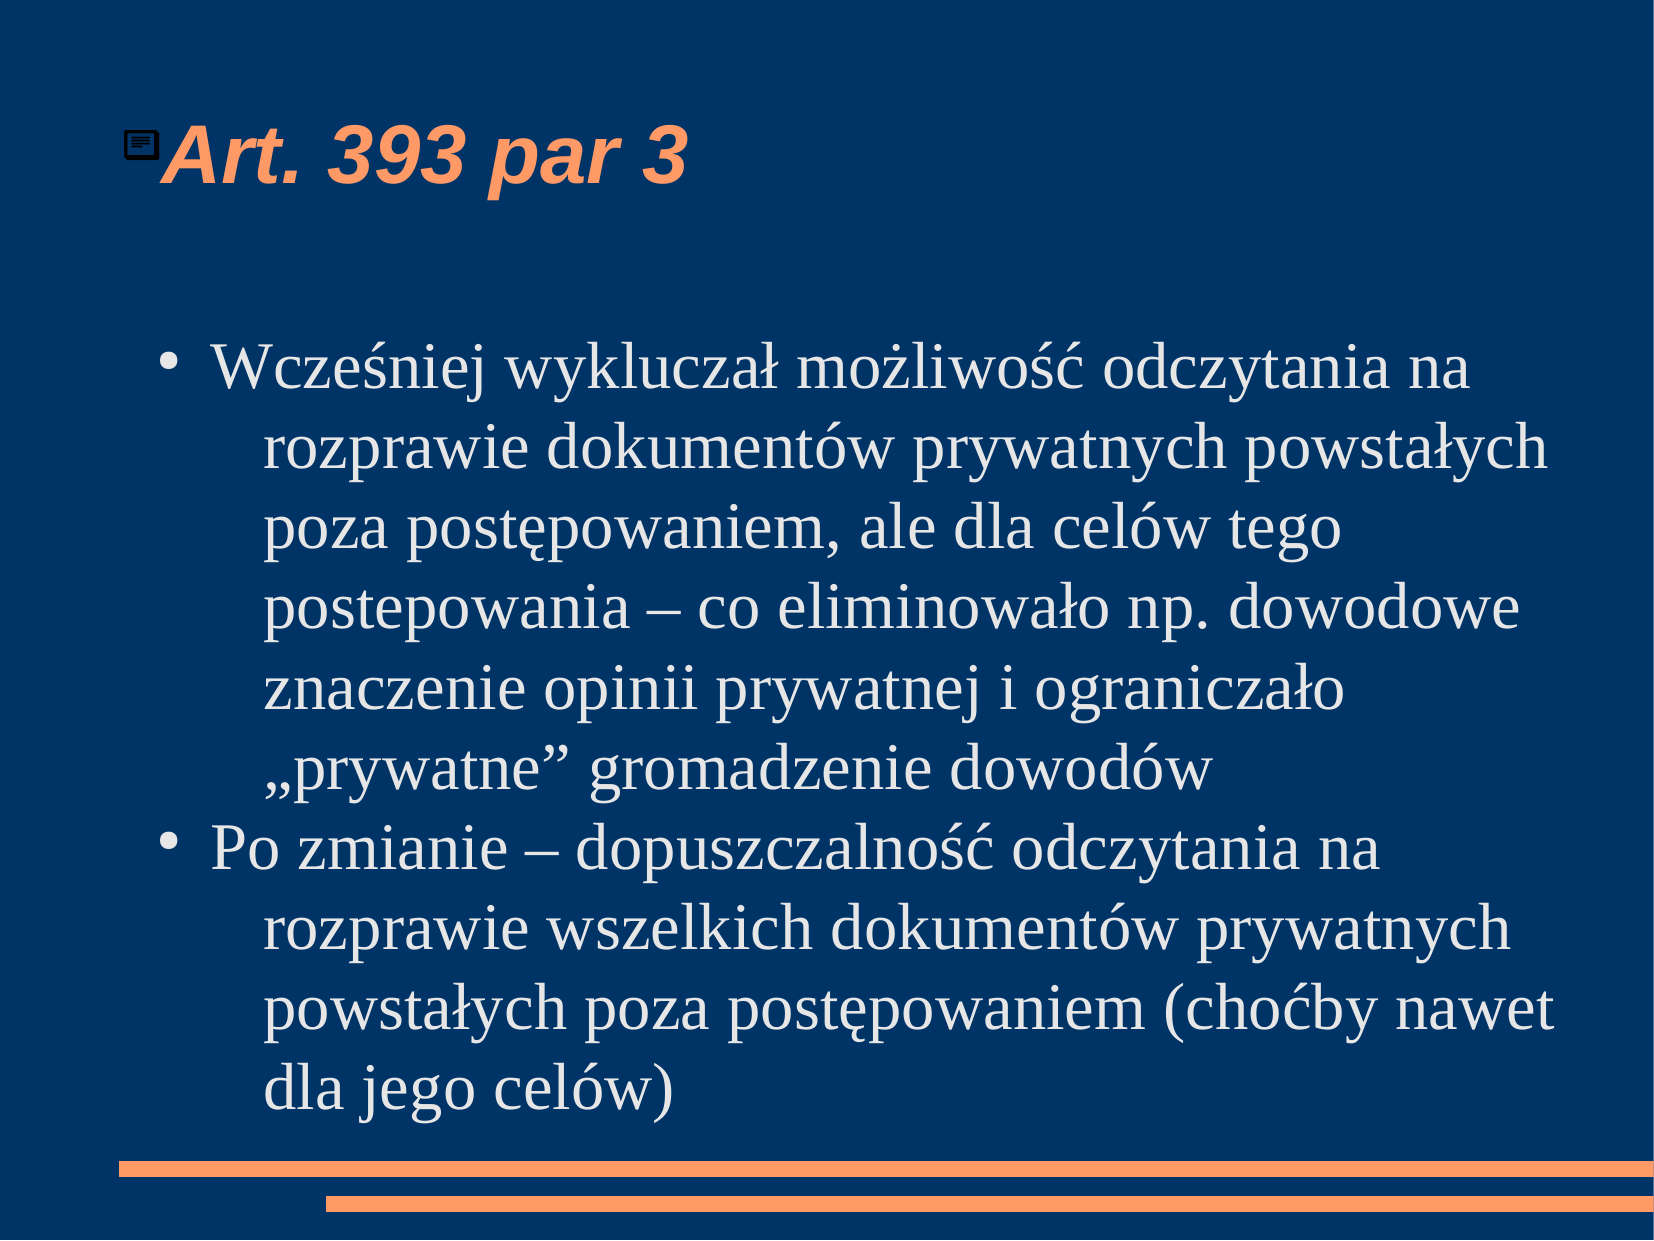

# Art. 393 par 3
Wcześniej wykluczał możliwość odczytania na rozprawie dokumentów prywatnych powstałych poza postępowaniem, ale dla celów tego postepowania – co eliminowało np. dowodowe znaczenie opinii prywatnej i ograniczało „prywatne” gromadzenie dowodów
Po zmianie – dopuszczalność odczytania na rozprawie wszelkich dokumentów prywatnych powstałych poza postępowaniem (choćby nawet dla jego celów)